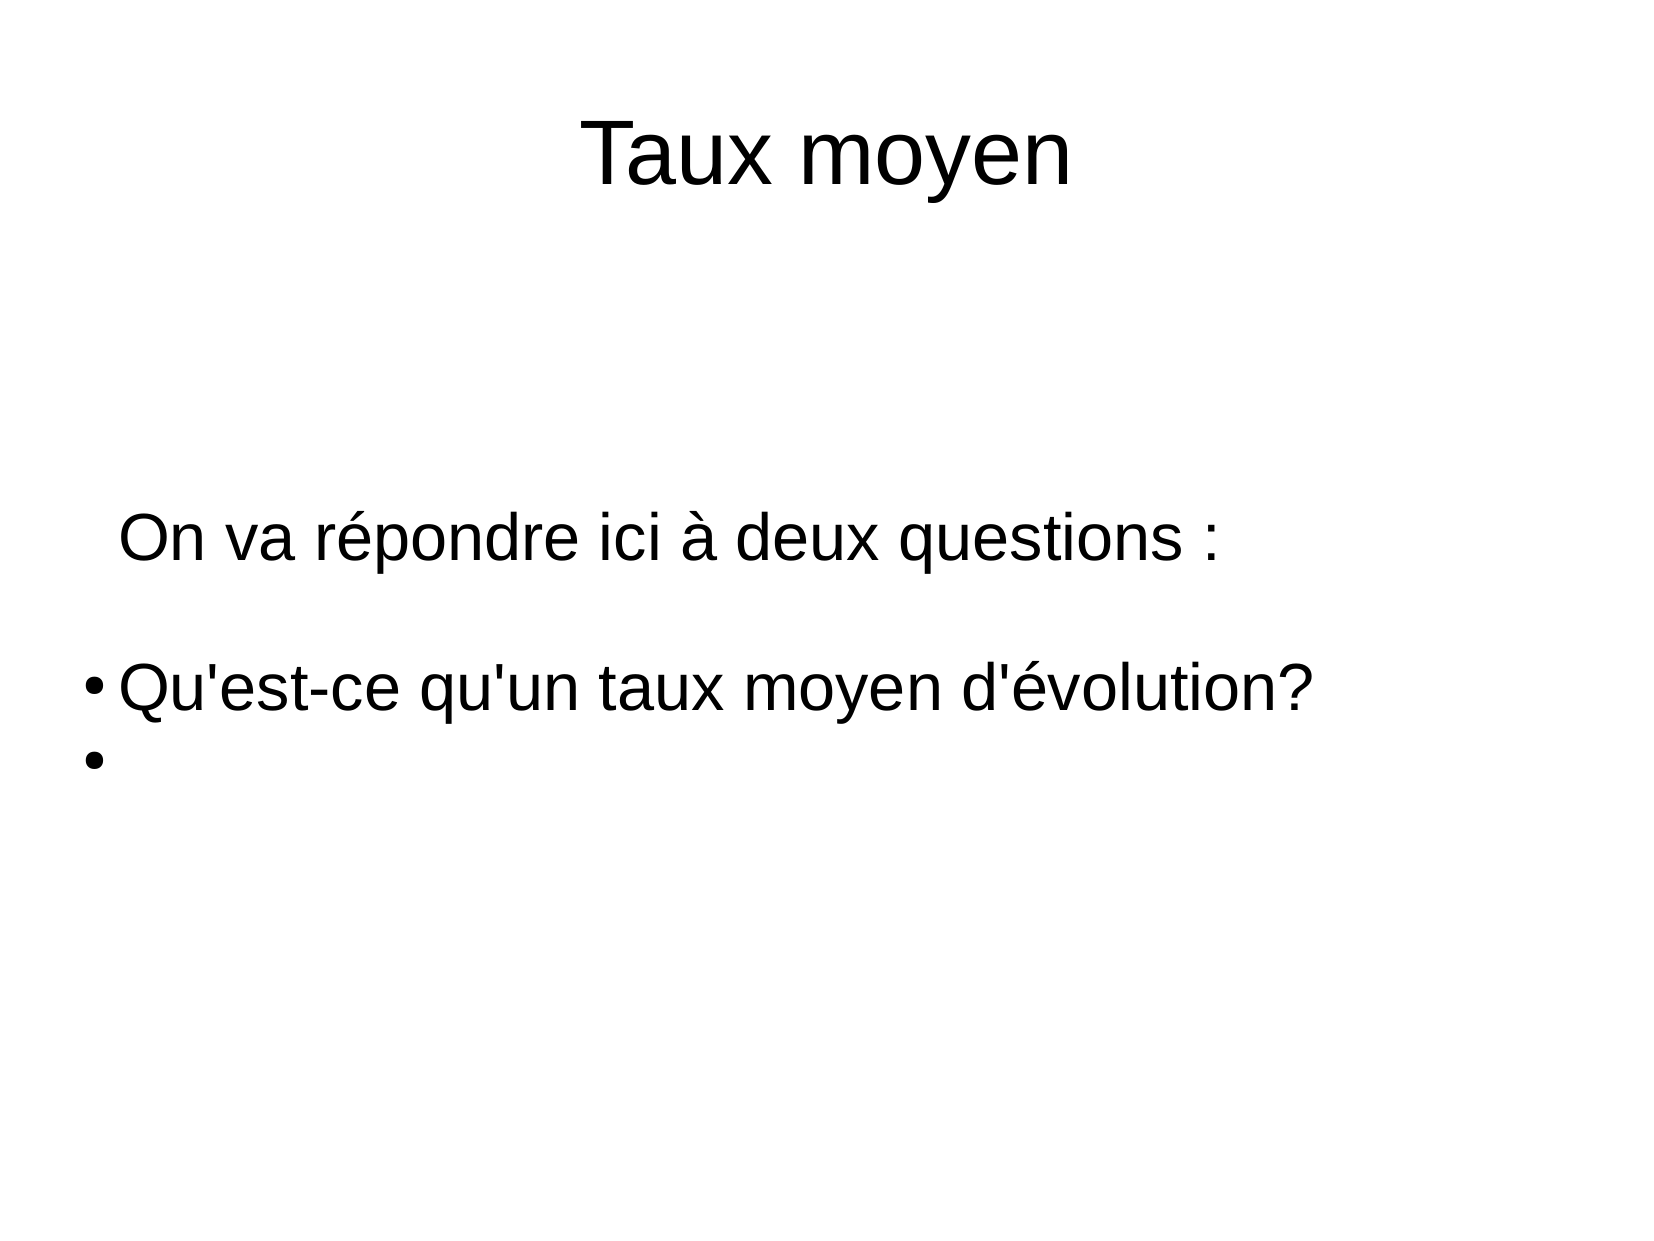

# Taux moyen
On va répondre ici à deux questions :
Qu'est-ce qu'un taux moyen d'évolution?
Comment le calculer ?